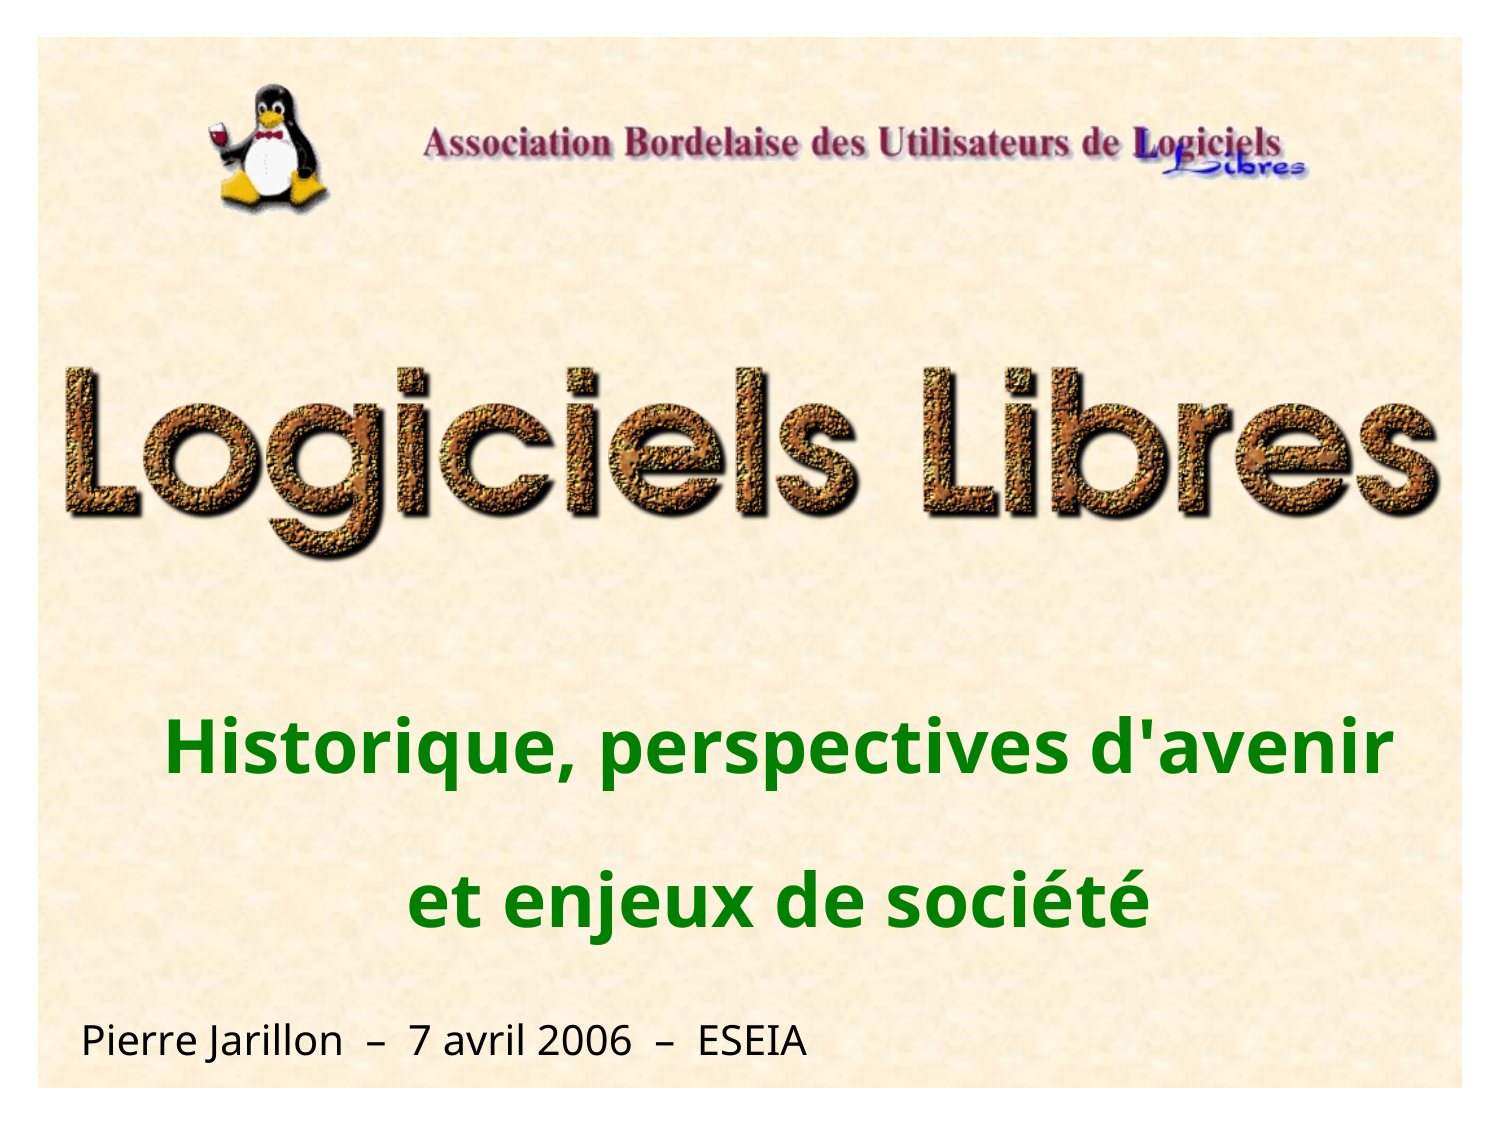

Historique, perspectives d'avenir
et enjeux de société
 Pierre Jarillon – 7 avril 2006 – ESEIA